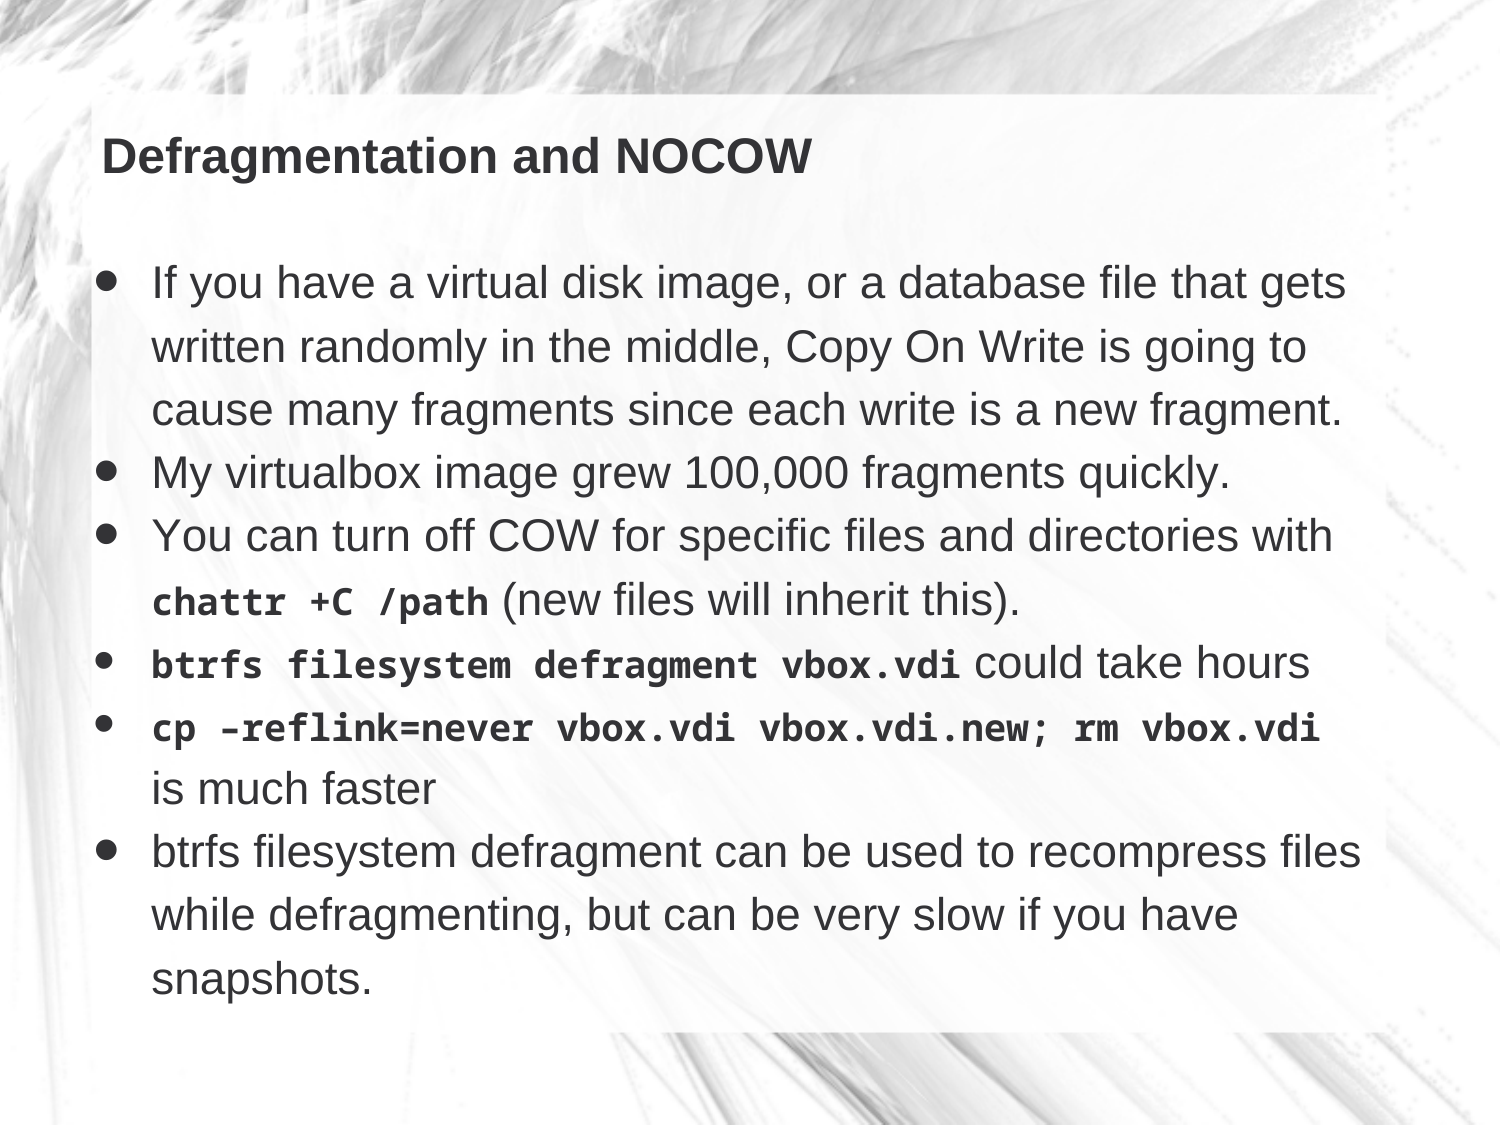

# Defragmentation and NOCOW
If you have a virtual disk image, or a database file that gets written randomly in the middle, Copy On Write is going to cause many fragments since each write is a new fragment.
My virtualbox image grew 100,000 fragments quickly.
You can turn off COW for specific files and directories with chattr +C /path (new files will inherit this).
btrfs filesystem defragment vbox.vdi could take hours
cp –reflink=never vbox.vdi vbox.vdi.new; rm vbox.vdi
is much faster
btrfs filesystem defragment can be used to recompress files while defragmenting, but can be very slow if you have snapshots.